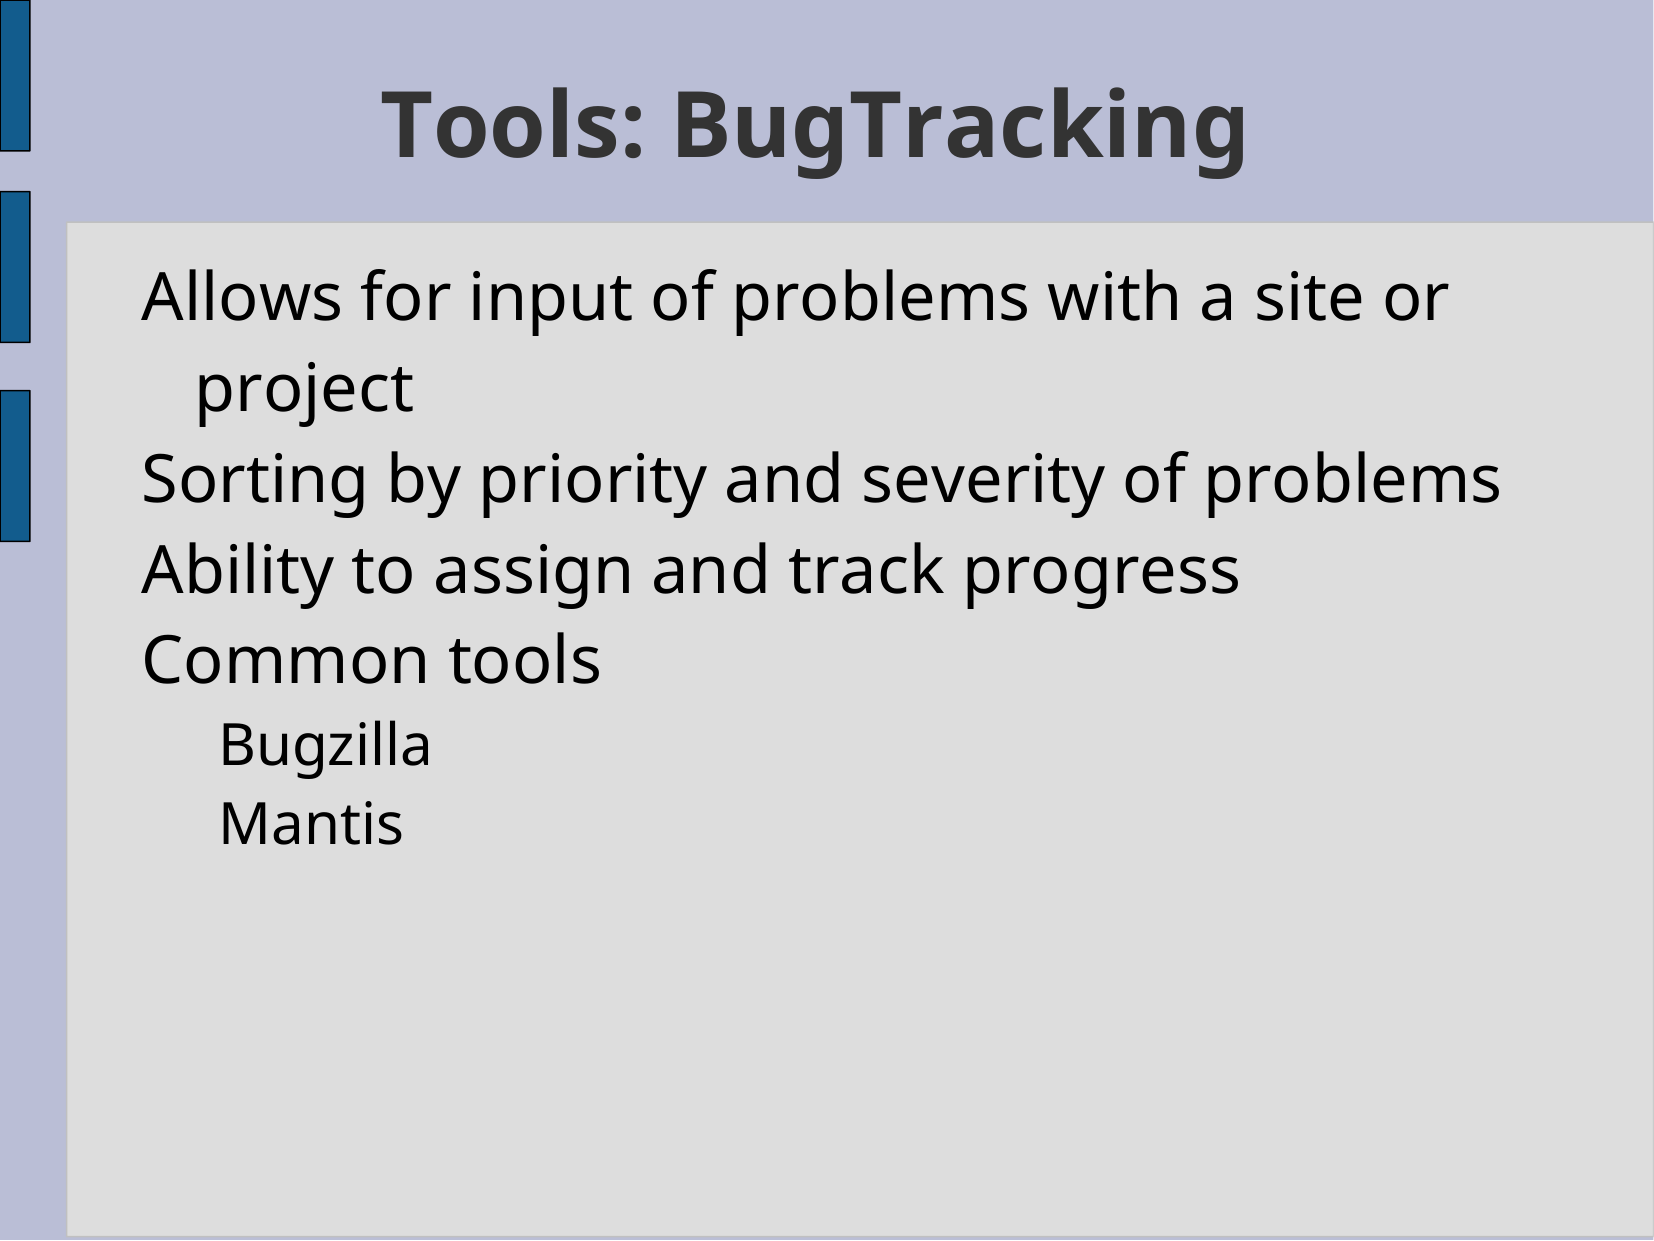

# Tools: BugTracking
Allows for input of problems with a site or project
Sorting by priority and severity of problems
Ability to assign and track progress
Common tools
Bugzilla
Mantis